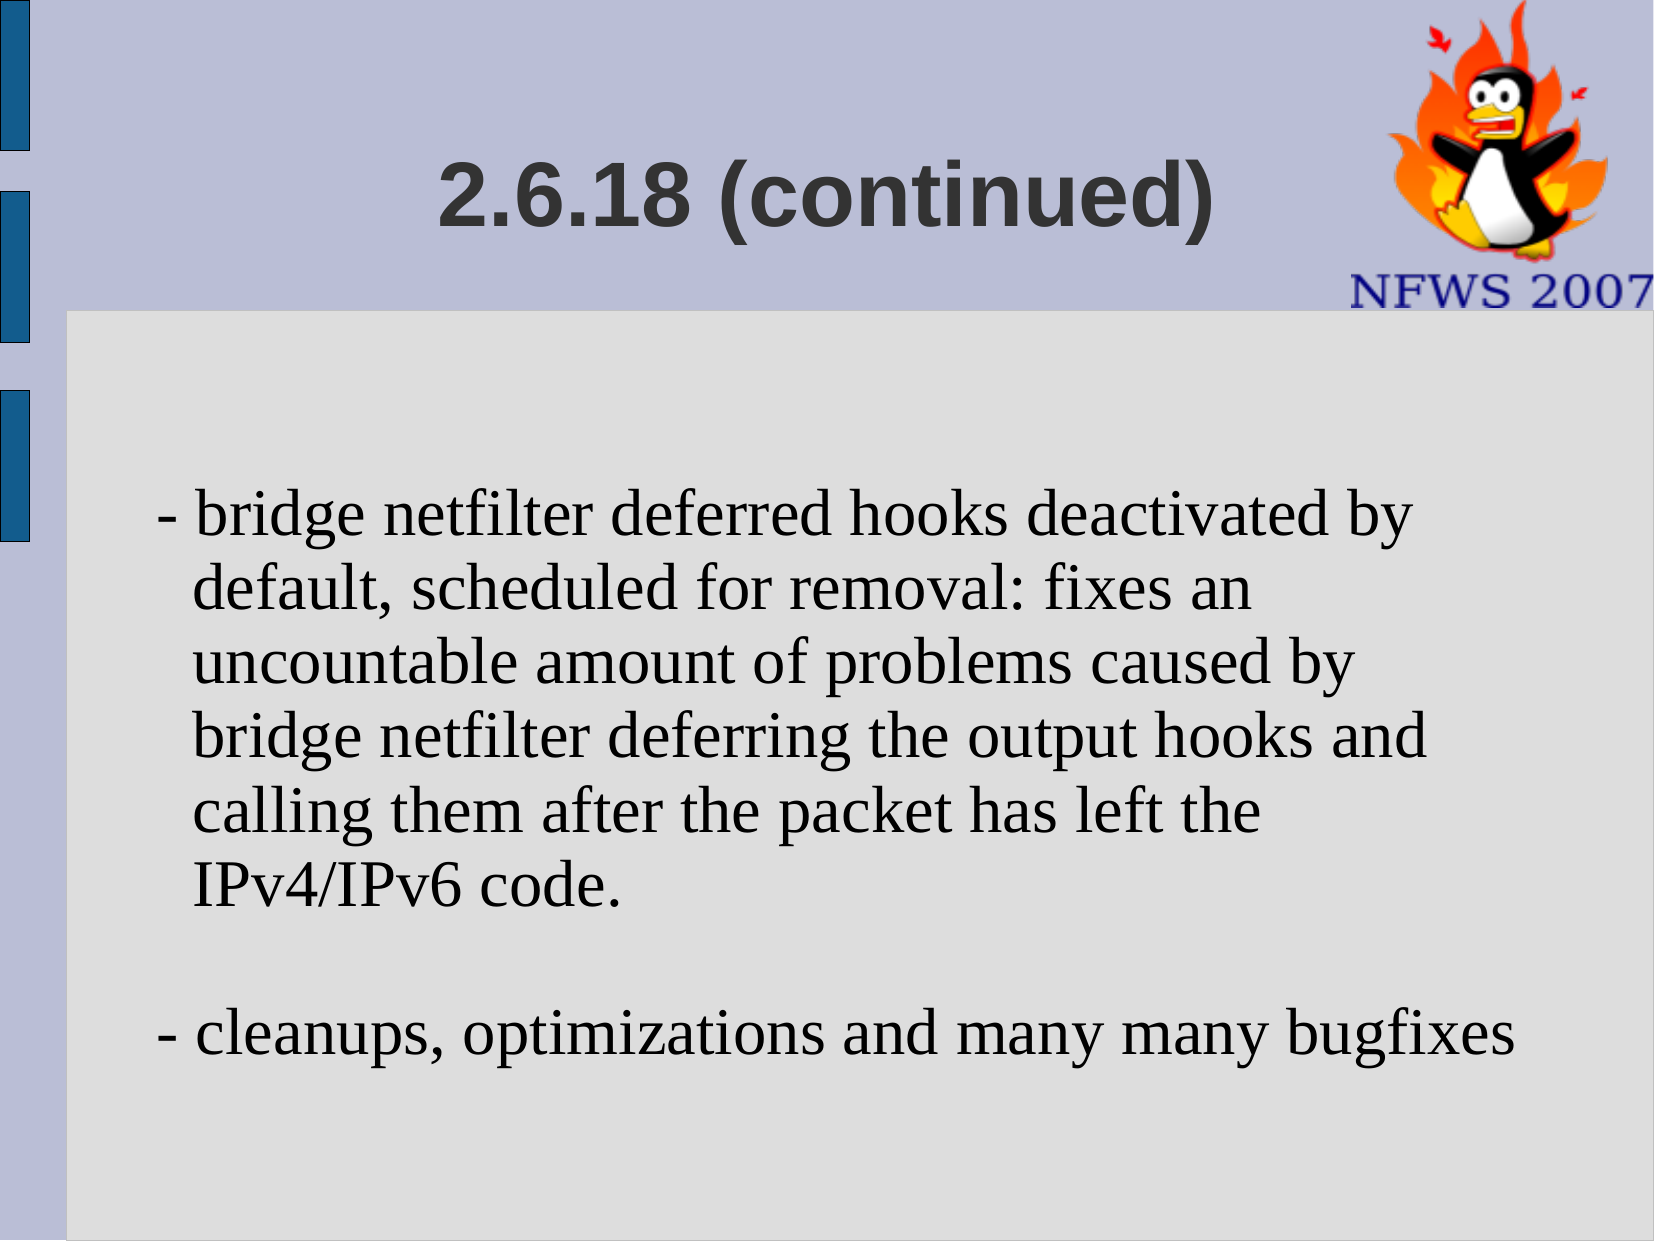

# 2.6.18 (continued)
- bridge netfilter deferred hooks deactivated by default, scheduled for removal: fixes an uncountable amount of problems caused by bridge netfilter deferring the output hooks and calling them after the packet has left the IPv4/IPv6 code.
- cleanups, optimizations and many many bugfixes